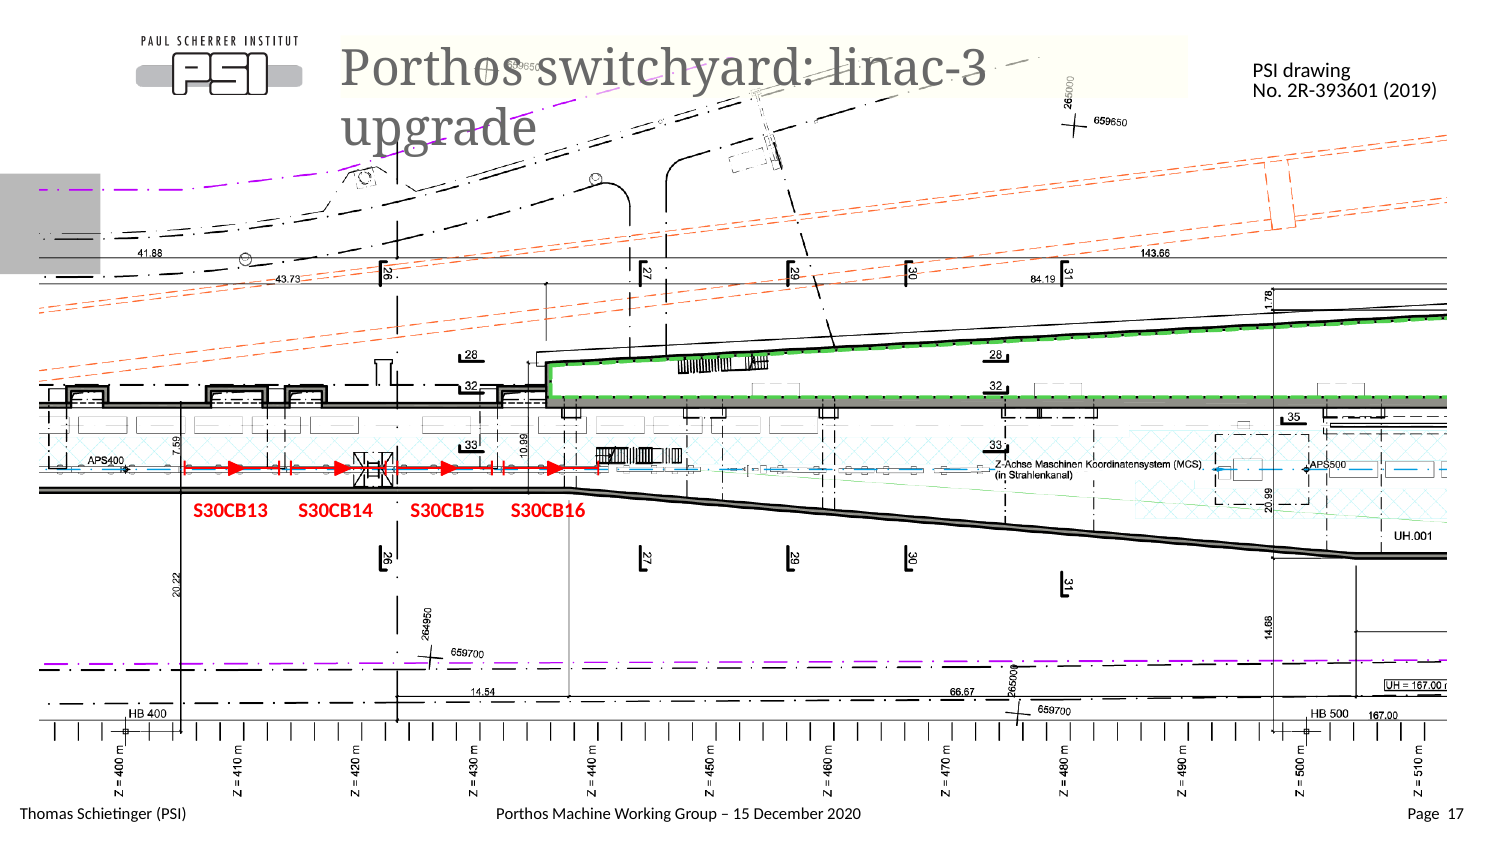

# Porthos switchyard: linac-3 upgrade
PSI drawing
No. 2R-393601 (2019)
S30CB13
S30CB14
S30CB15
S30CB16